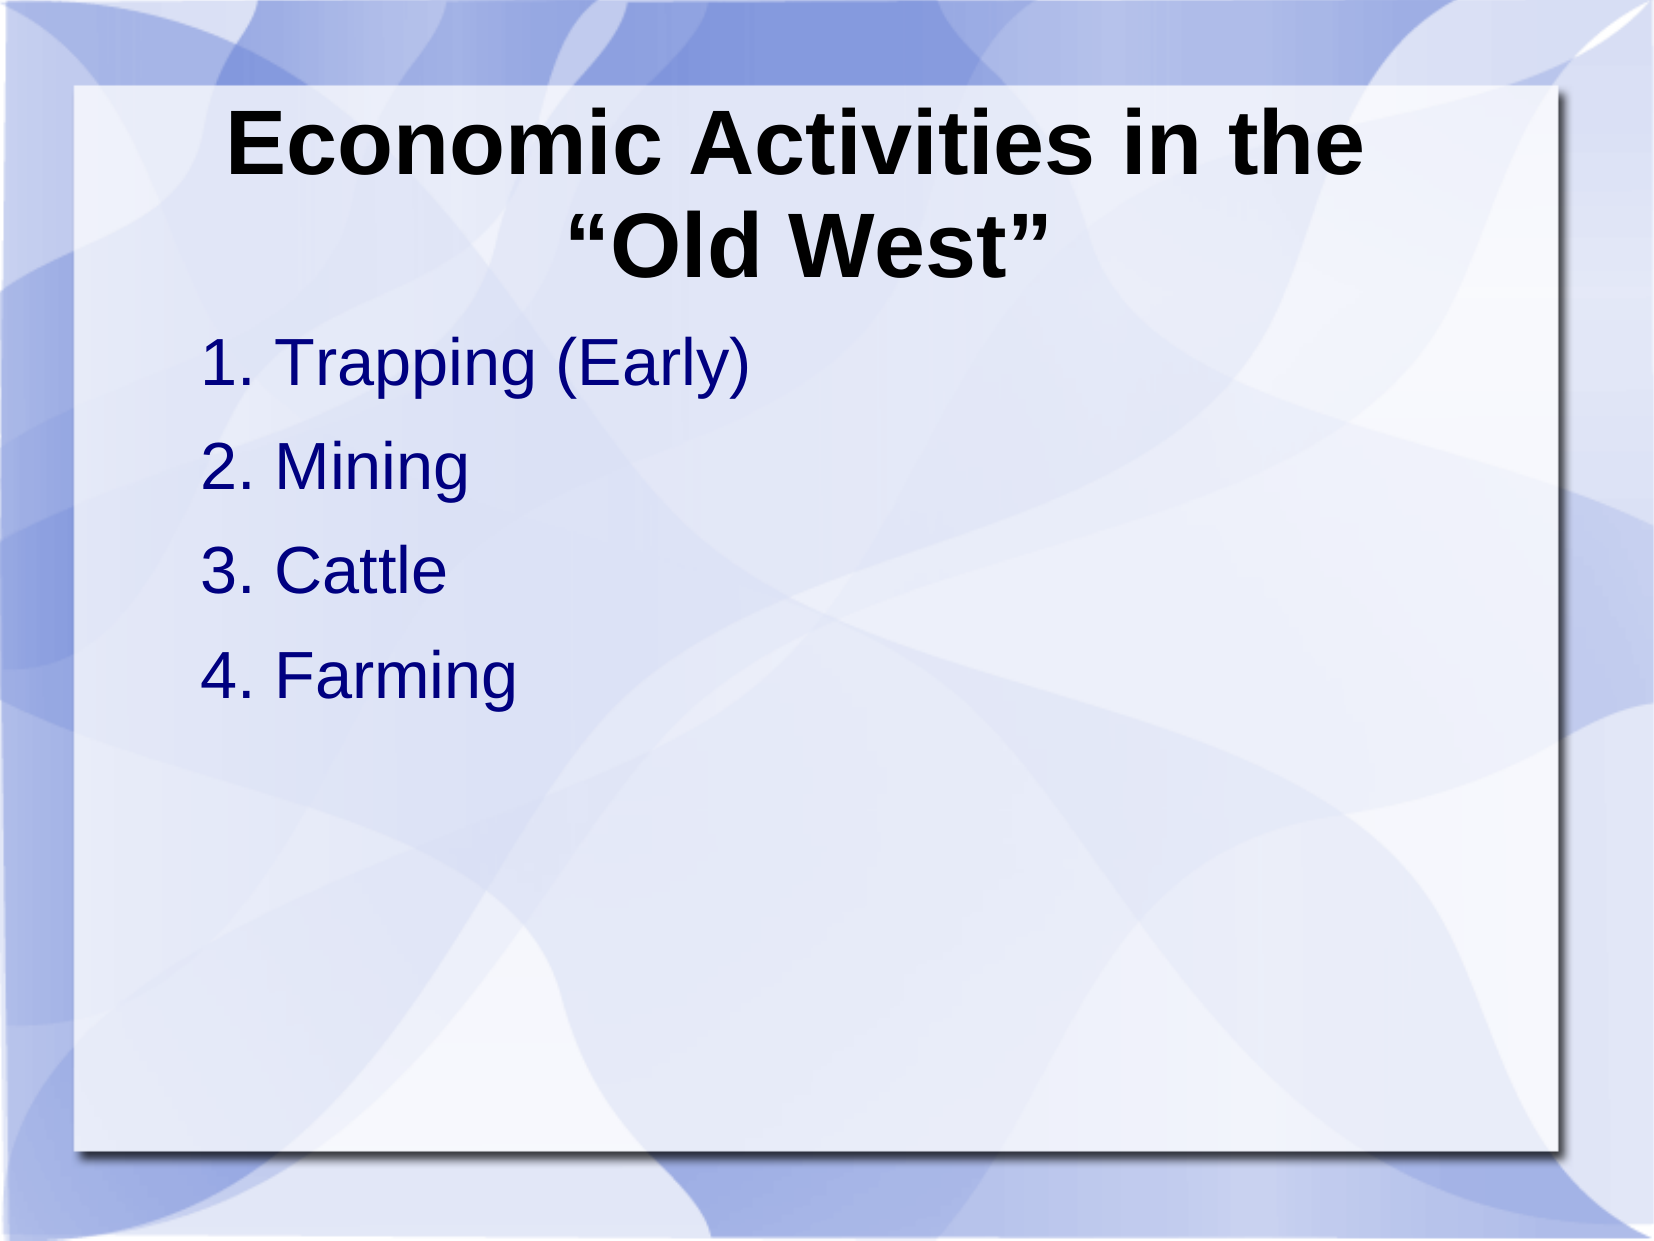

# Economic Activities in the “Old West”
1. Trapping (Early)
2. Mining
3. Cattle
4. Farming